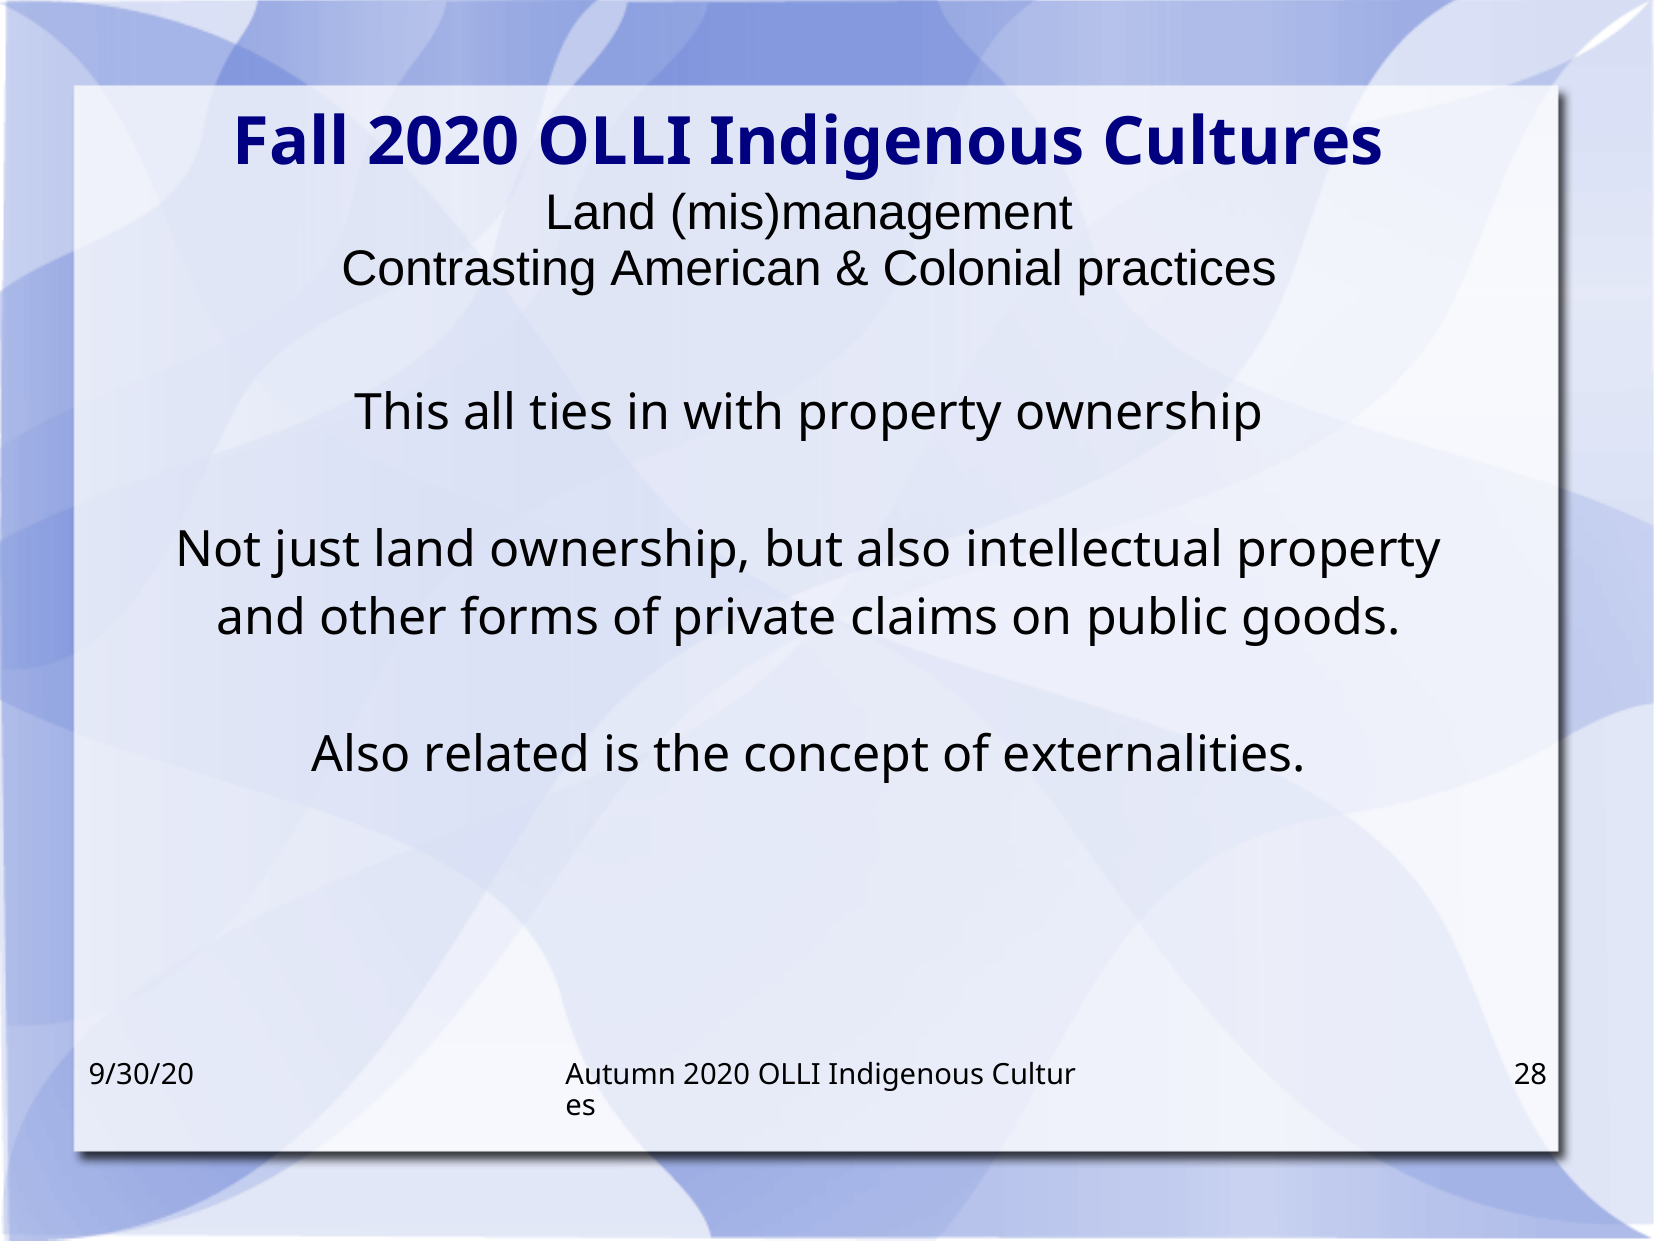

# Fall 2020 OLLI Indigenous Cultures Land (mis)management Contrasting American & Colonial practices
This all ties in with property ownership
Not just land ownership, but also intellectual property and other forms of private claims on public goods.
Also related is the concept of externalities.
9/30/20
Autumn 2020 OLLI Indigenous Cultures
28